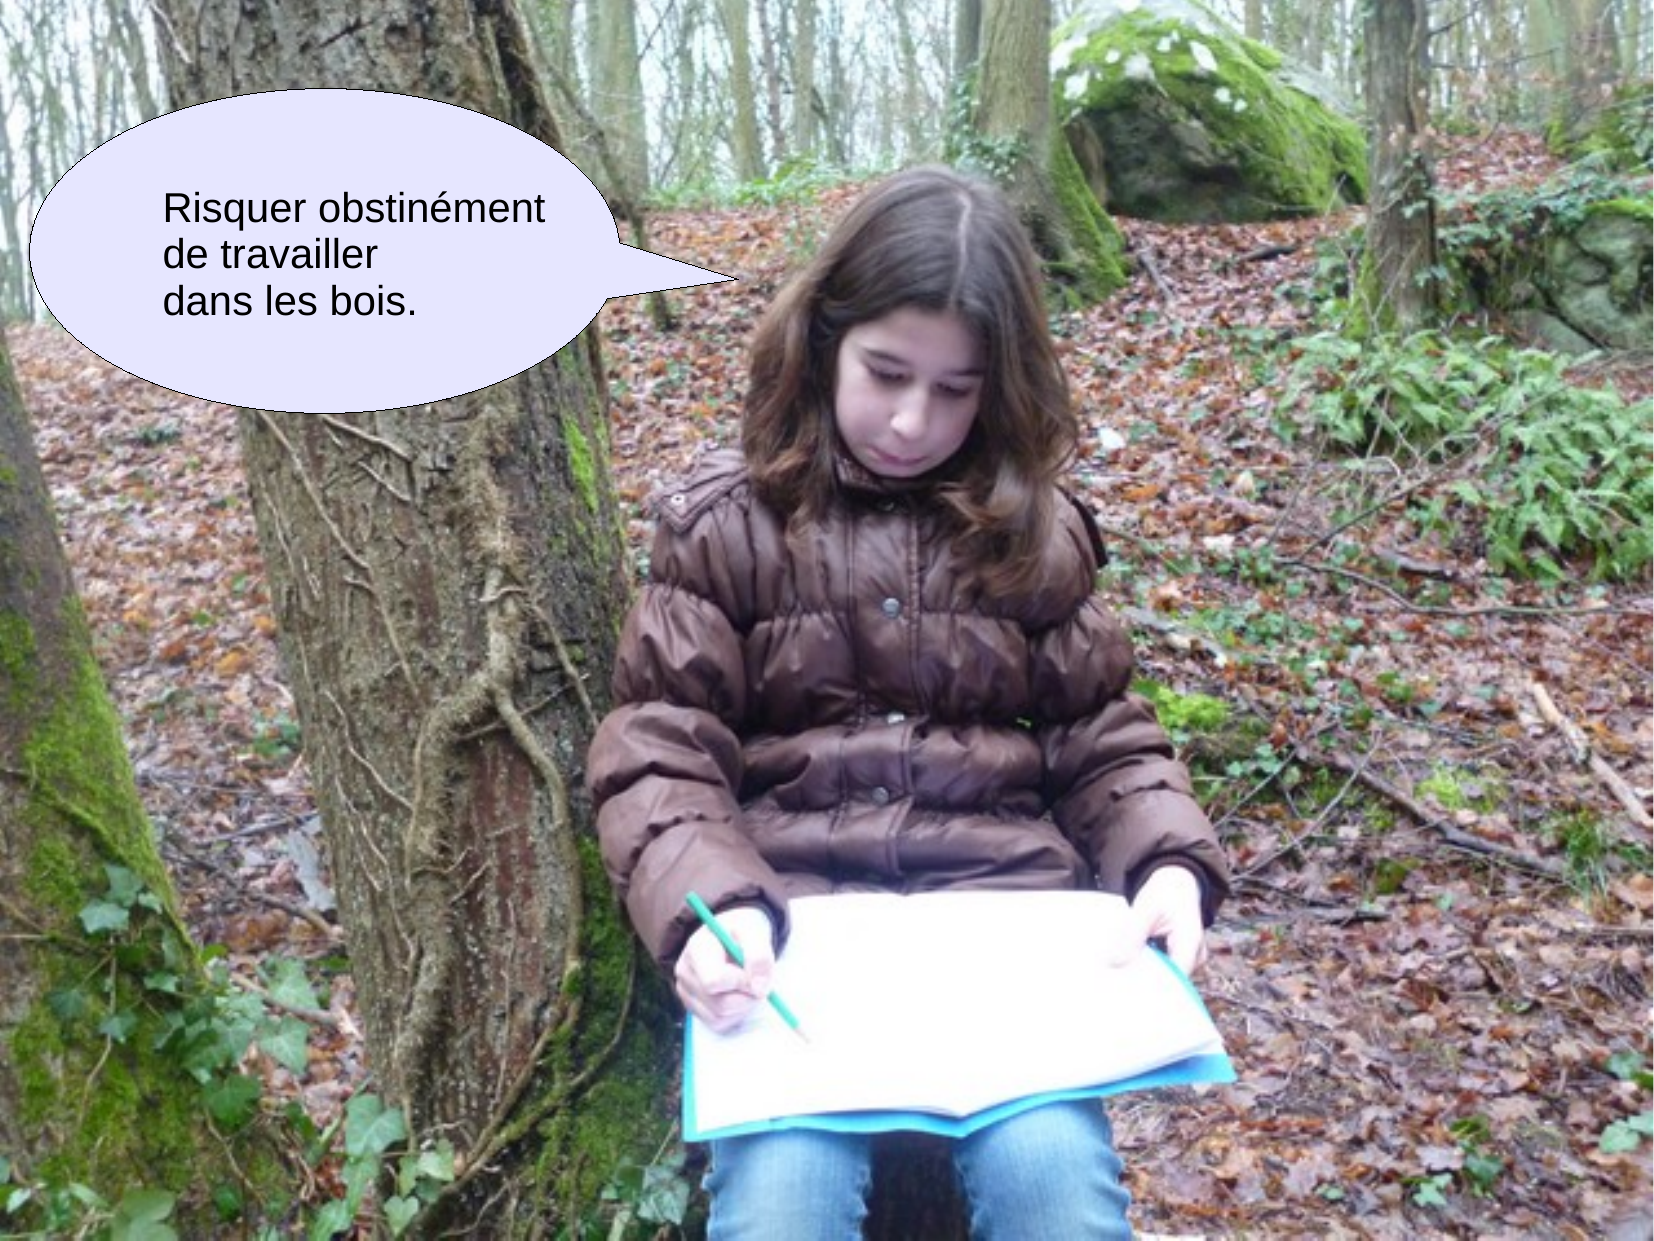

Risquer obstinément
de travailler
dans les bois.